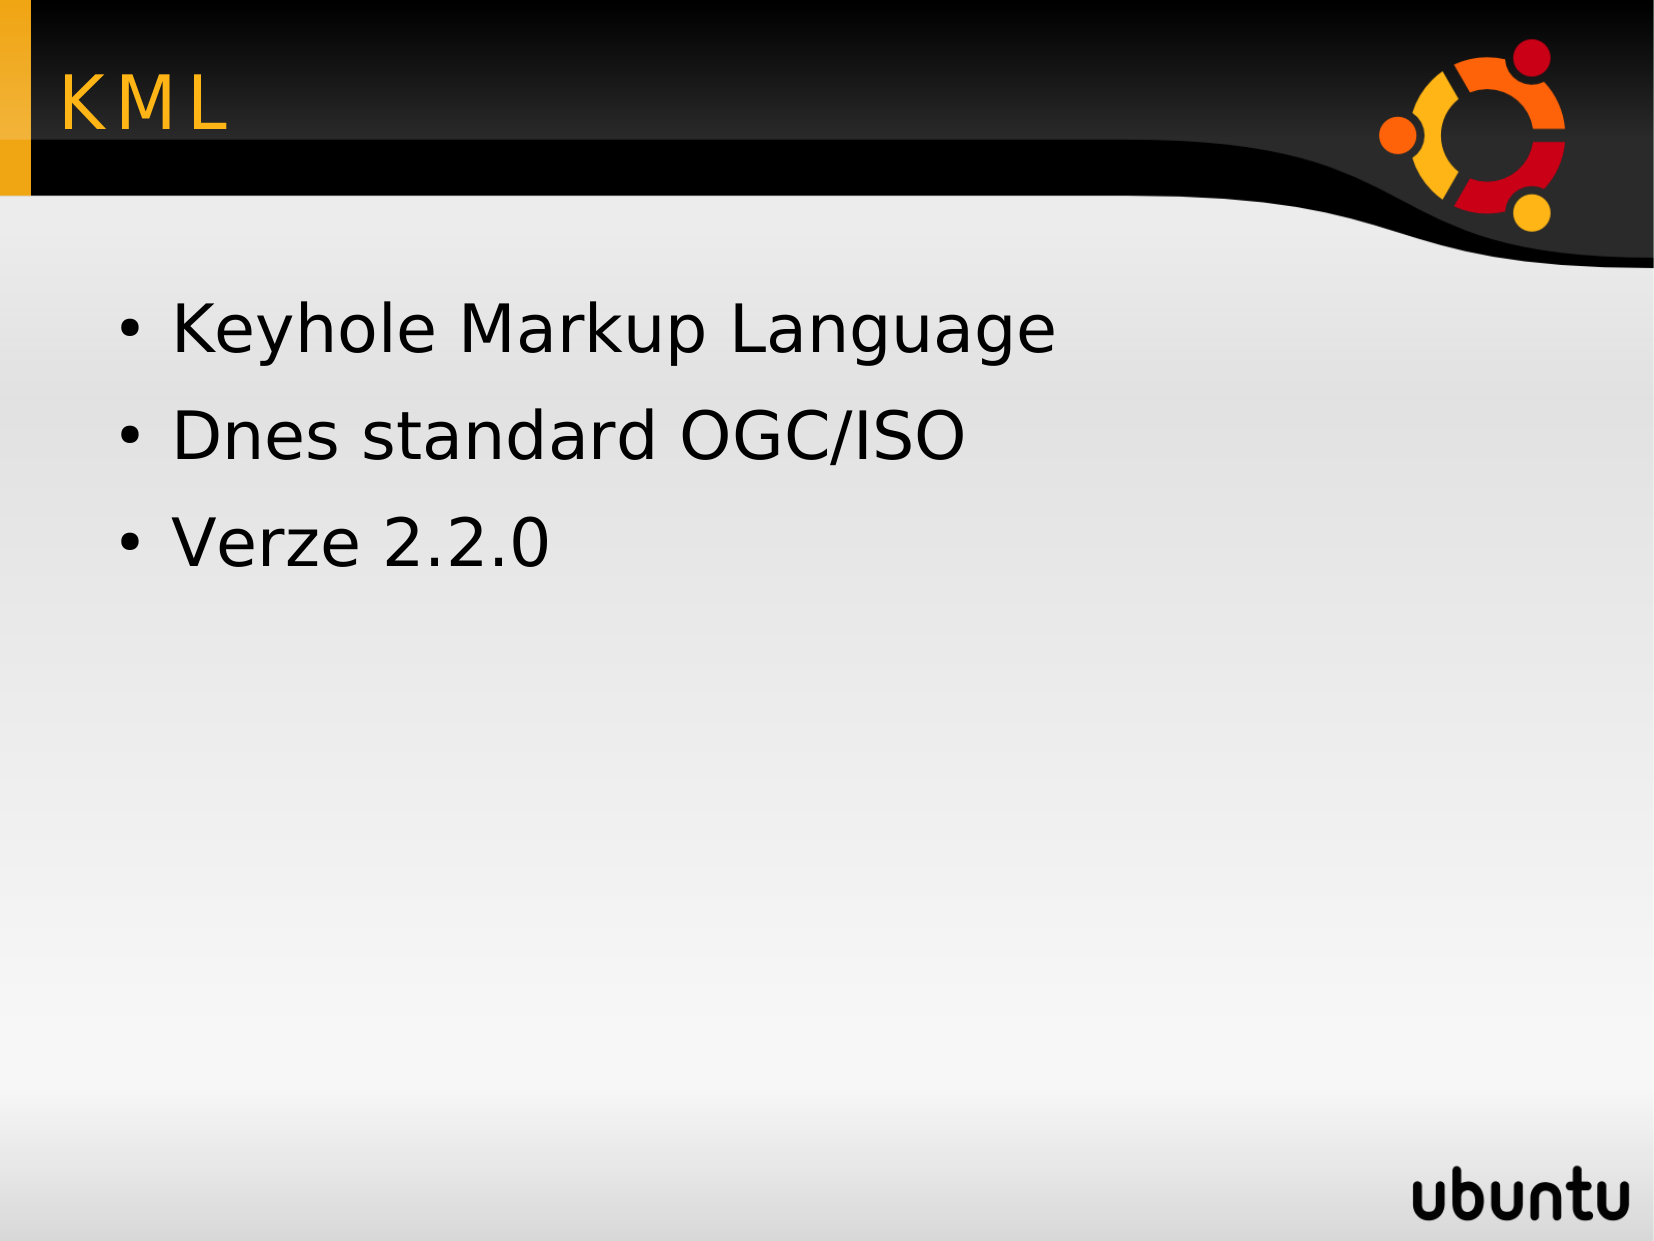

# KML
Keyhole Markup Language
Dnes standard OGC/ISO
Verze 2.2.0